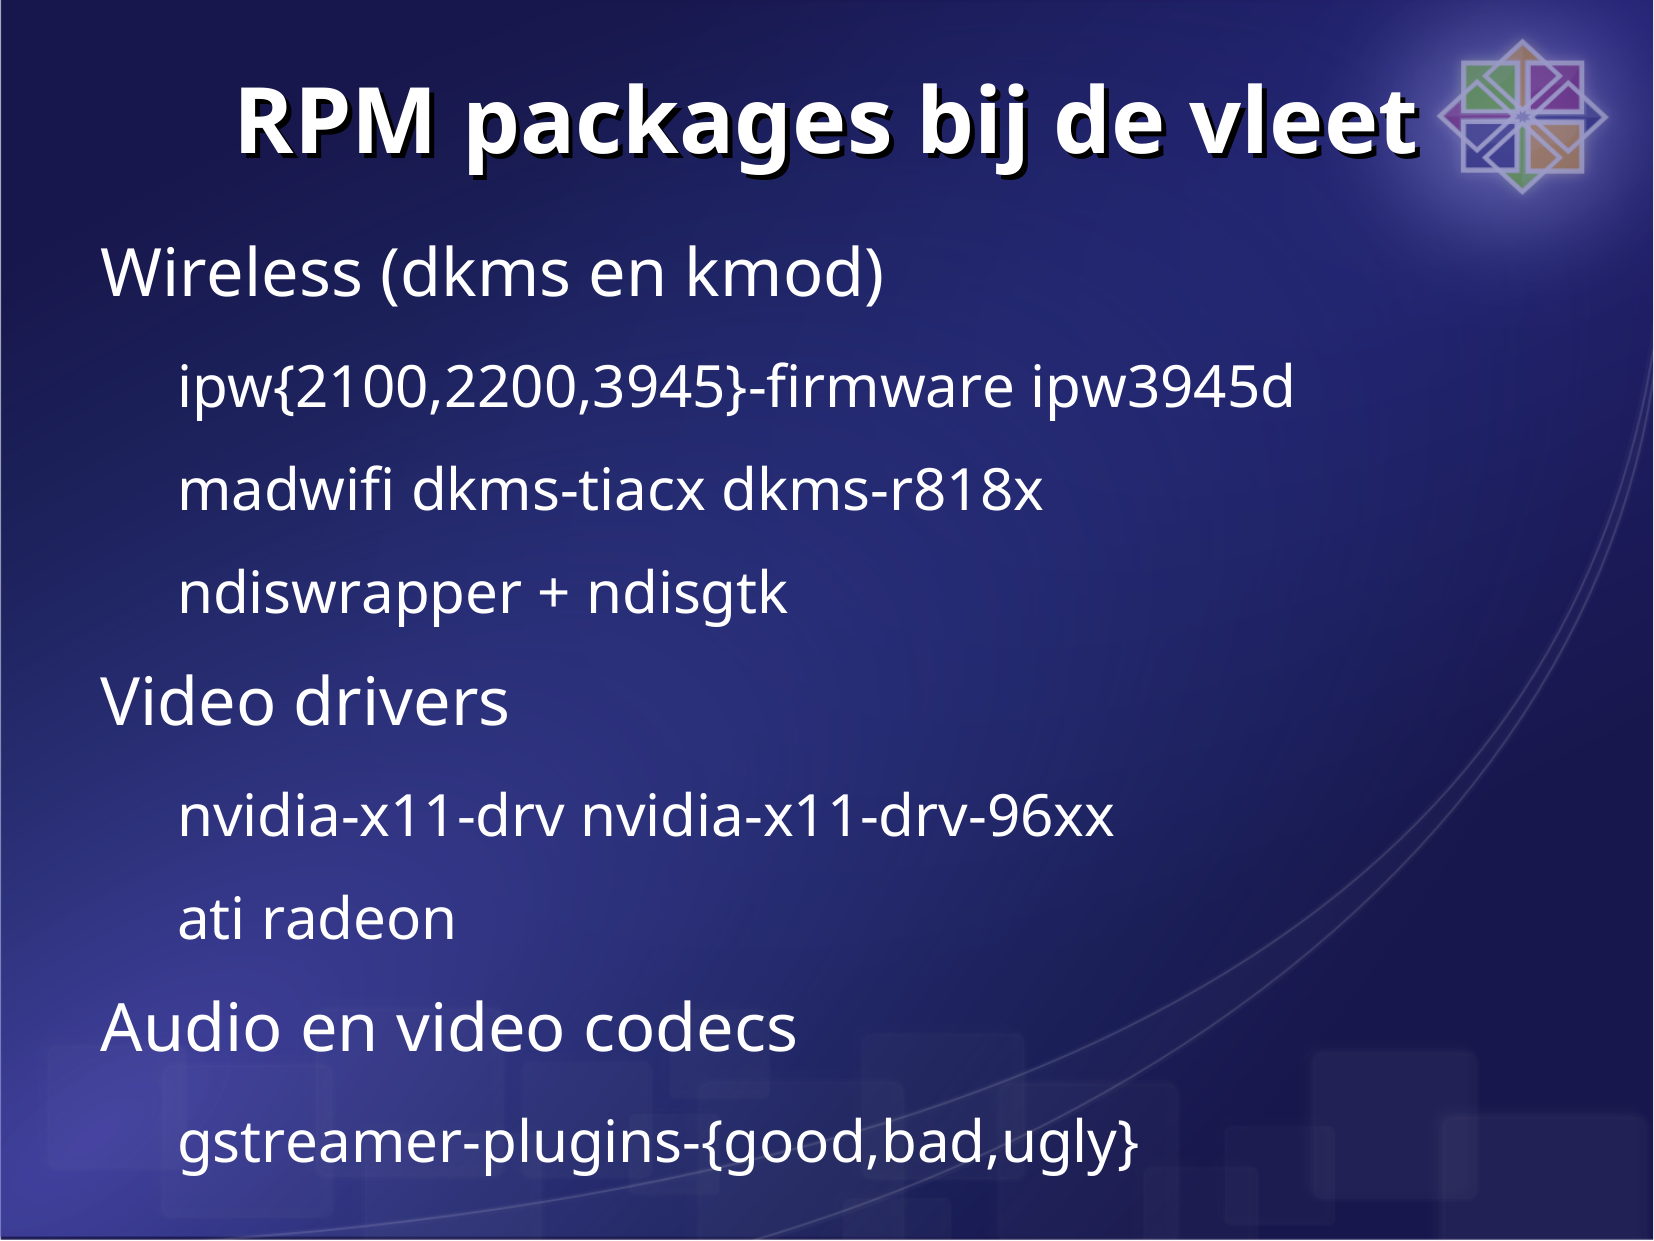

# RPM packages bij de vleet
Wireless (dkms en kmod)
ipw{2100,2200,3945}-firmware ipw3945d
madwifi dkms-tiacx dkms-r818x
ndiswrapper + ndisgtk
Video drivers
nvidia-x11-drv nvidia-x11-drv-96xx
ati radeon
Audio en video codecs
gstreamer-plugins-{good,bad,ugly}